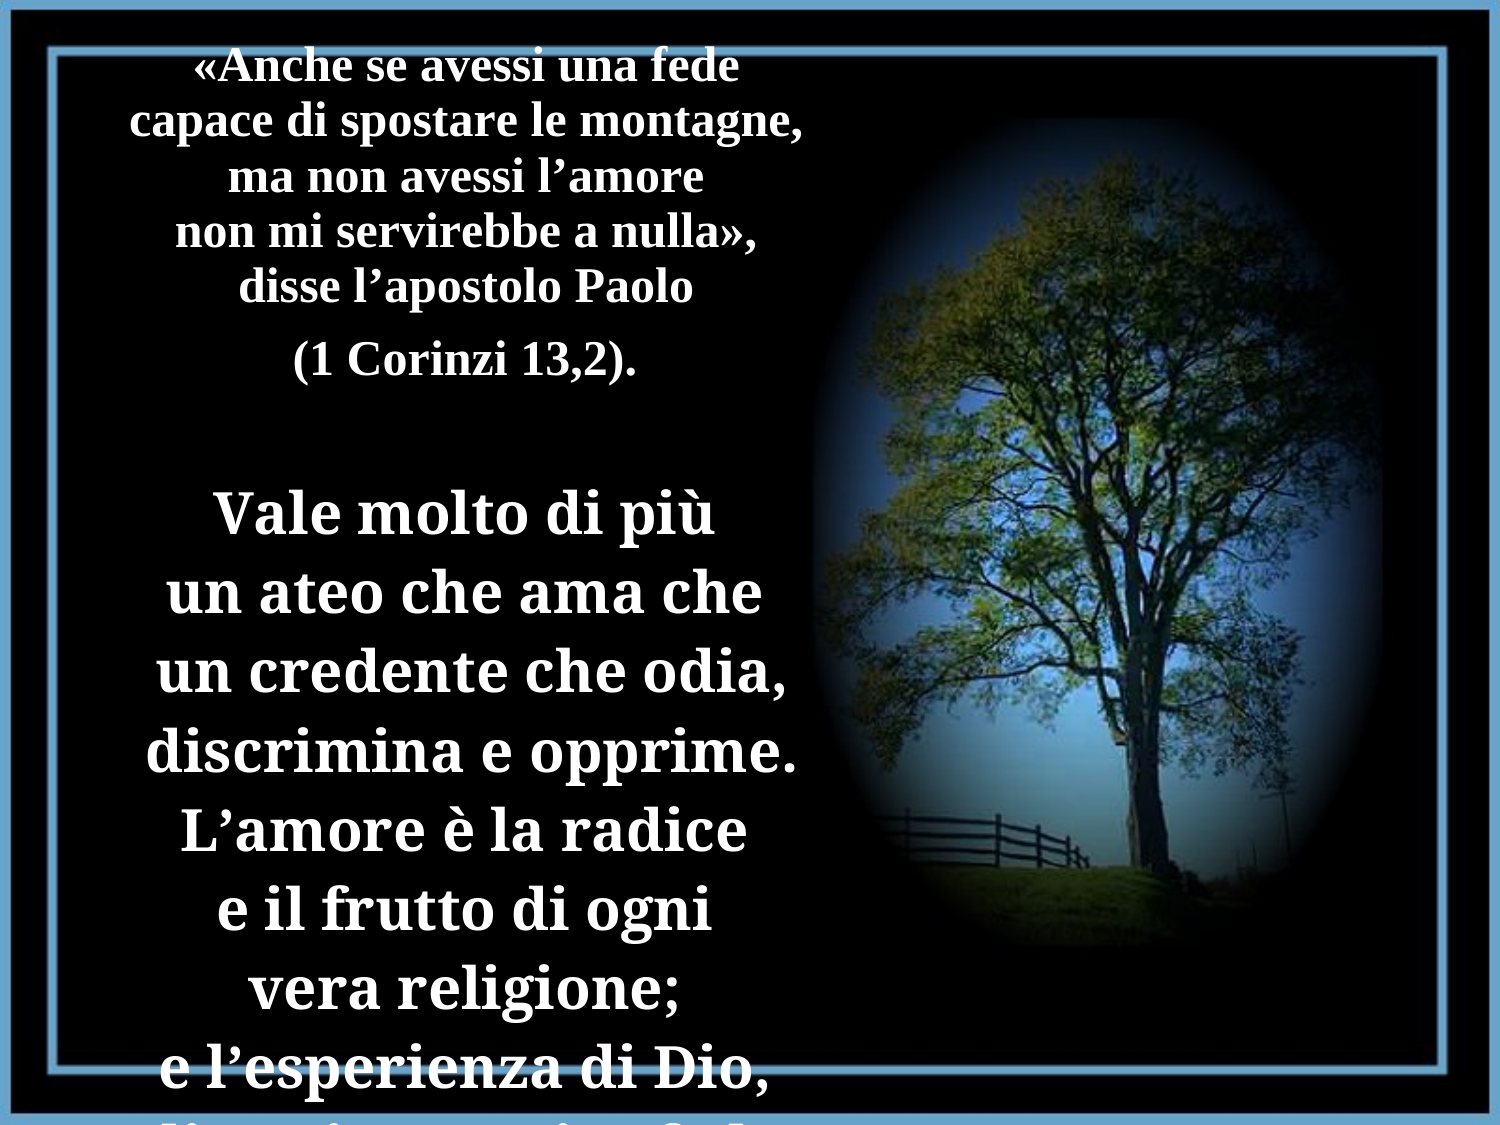

«Anche se avessi una fede
capace di spostare le montagne,
ma non avessi l’amore
non mi servirebbe a nulla»,
disse l’apostolo Paolo
(1 Corinzi 13,2).
Vale molto di più
un ateo che ama che
un credente che odia, discrimina e opprime. L’amore è la radice
e il frutto di ogni
vera religione;
e l’esperienza di Dio,
di ogni autentica fede.